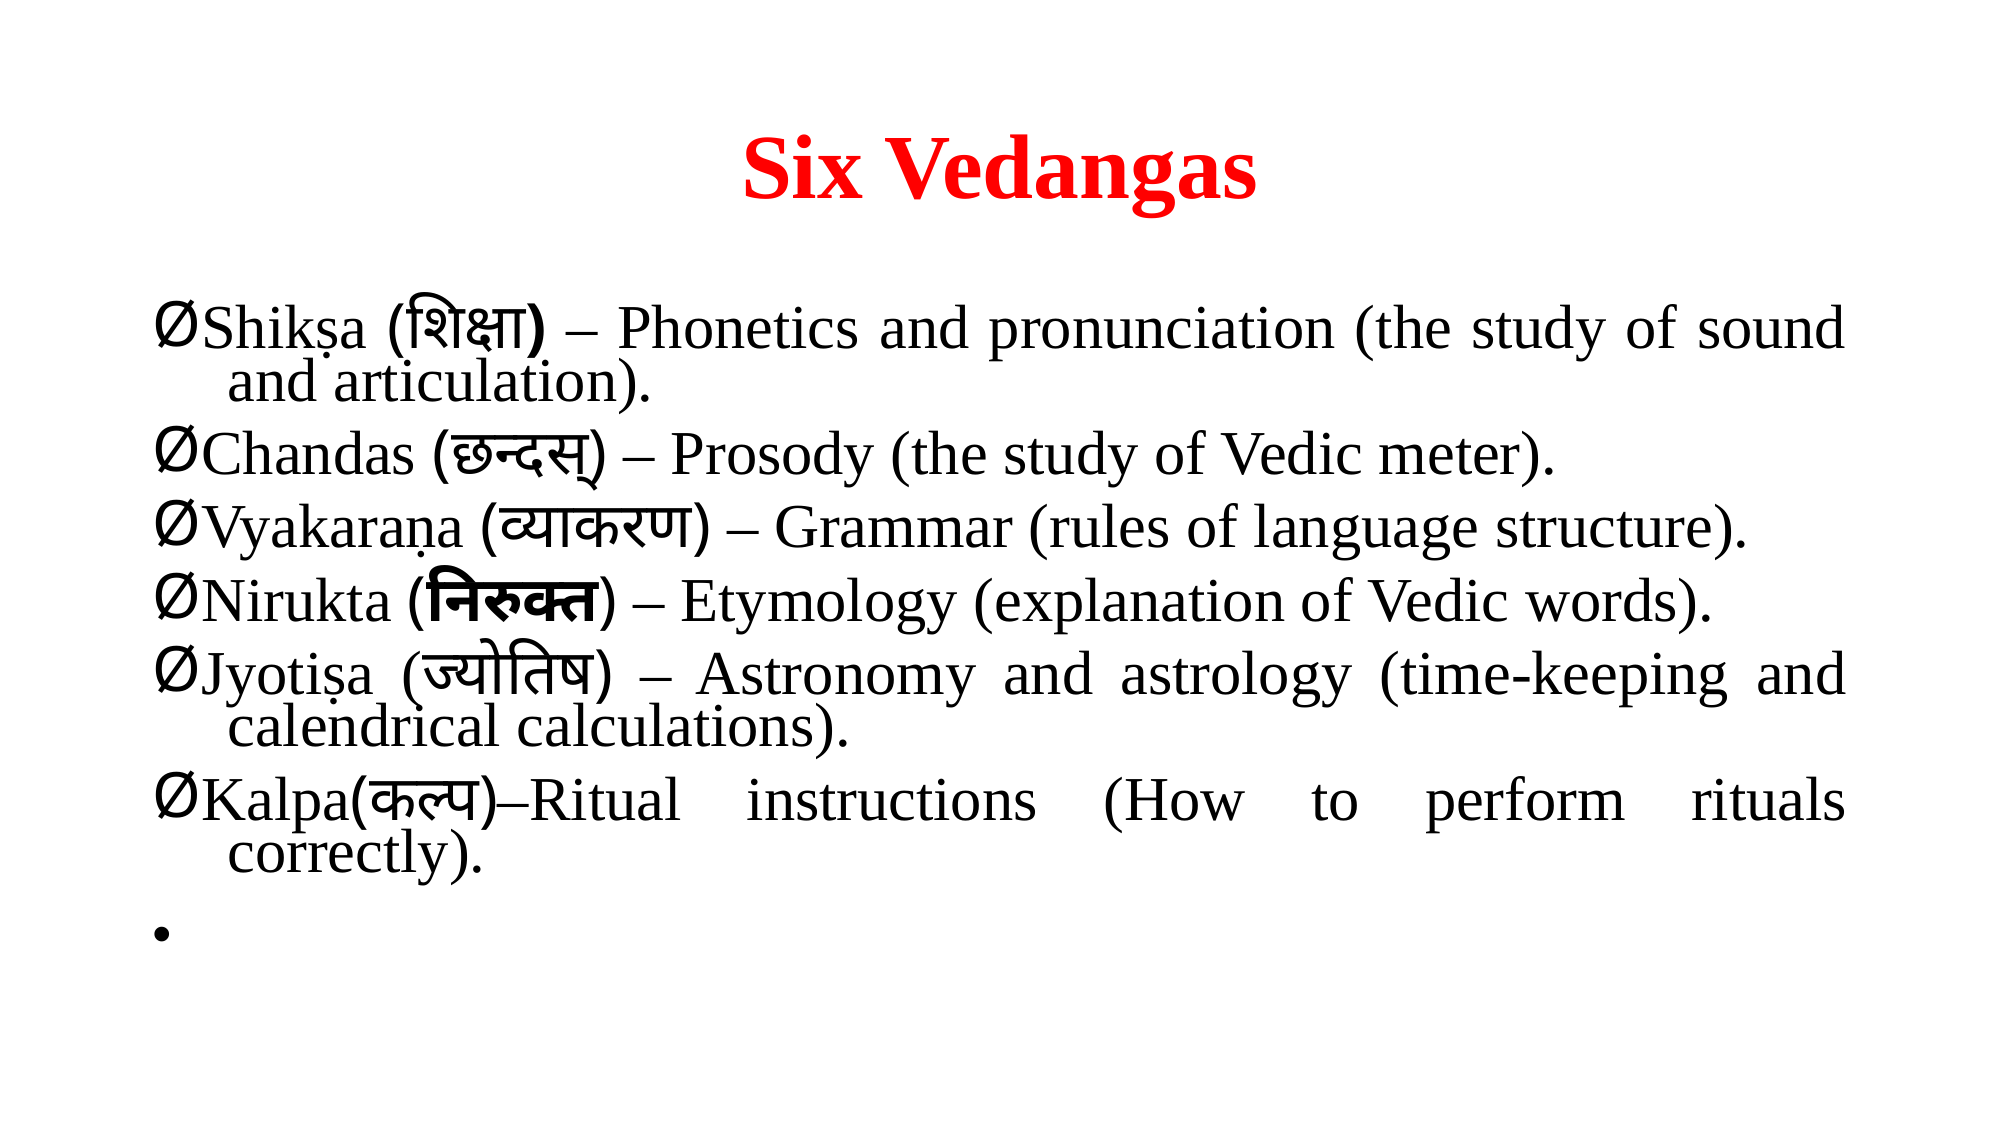

# Six Vedangas
Shikṣa (शिक्षा) – Phonetics and pronunciation (the study of sound and articulation).
Chandas (छन्दस्) – Prosody (the study of Vedic meter).
Vyakaraṇa (व्याकरण) – Grammar (rules of language structure).
Nirukta (निरुक्त) – Etymology (explanation of Vedic words).
Jyotiṣa (ज्योतिष) – Astronomy and astrology (time-keeping and calendrical calculations).
Kalpa(कल्प)–Ritual instructions (How to perform rituals correctly).